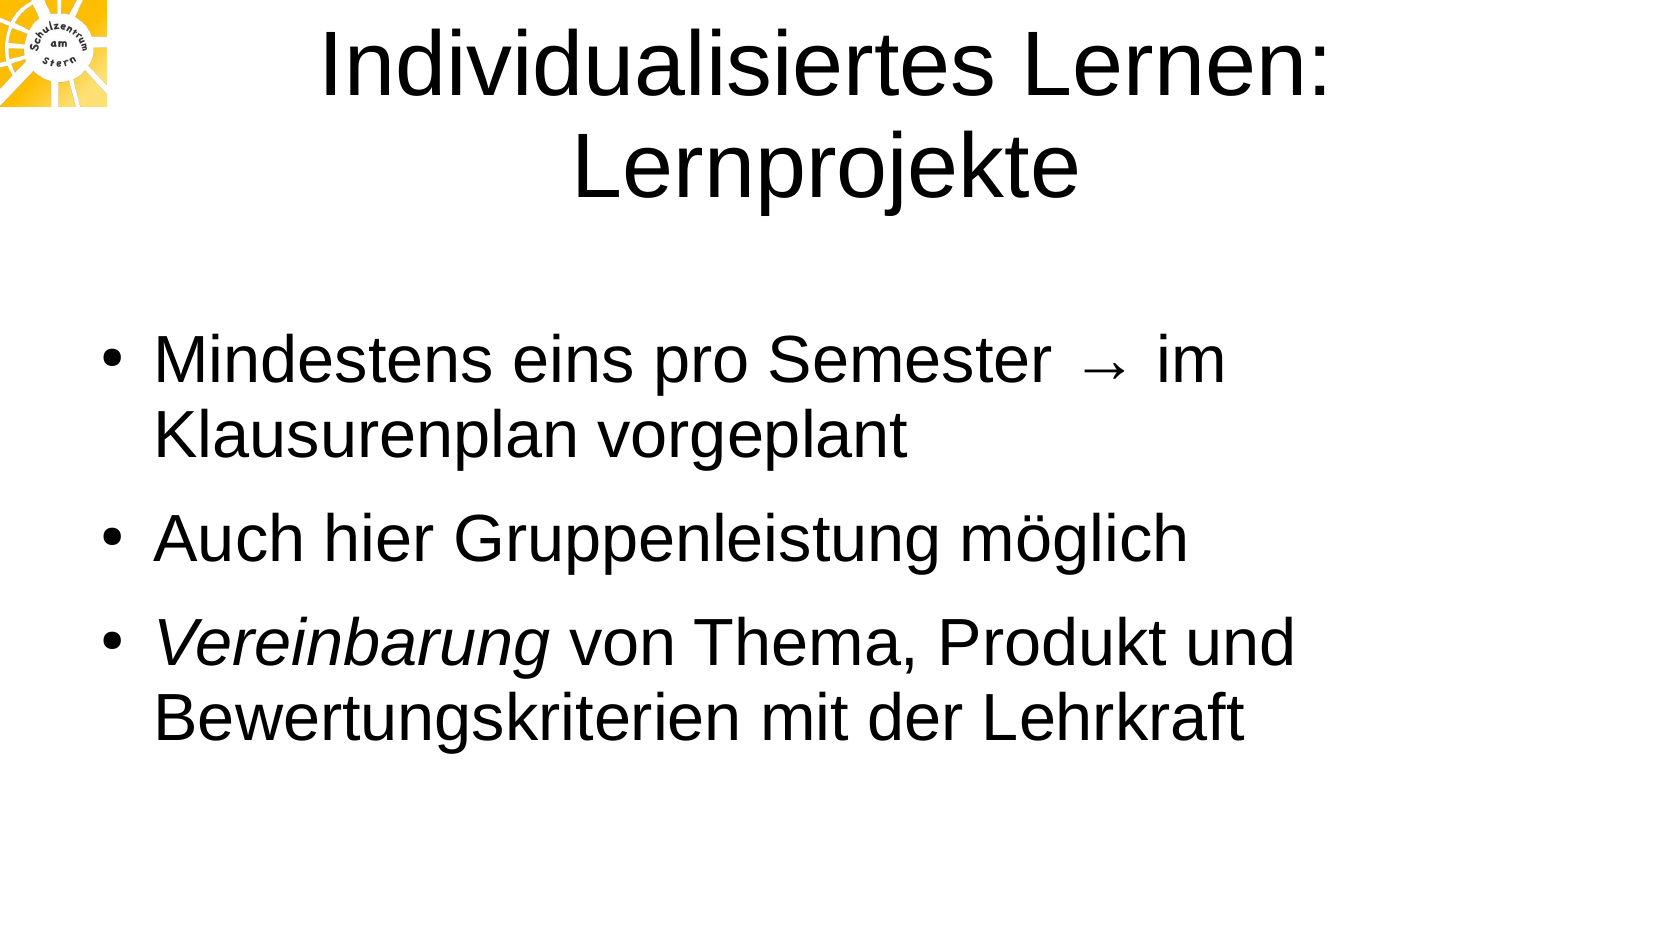

# Individualisiertes Lernen: Lernprojekte
Mindestens eins pro Semester → im Klausurenplan vorgeplant
Auch hier Gruppenleistung möglich
Vereinbarung von Thema, Produkt und Bewertungskriterien mit der Lehrkraft